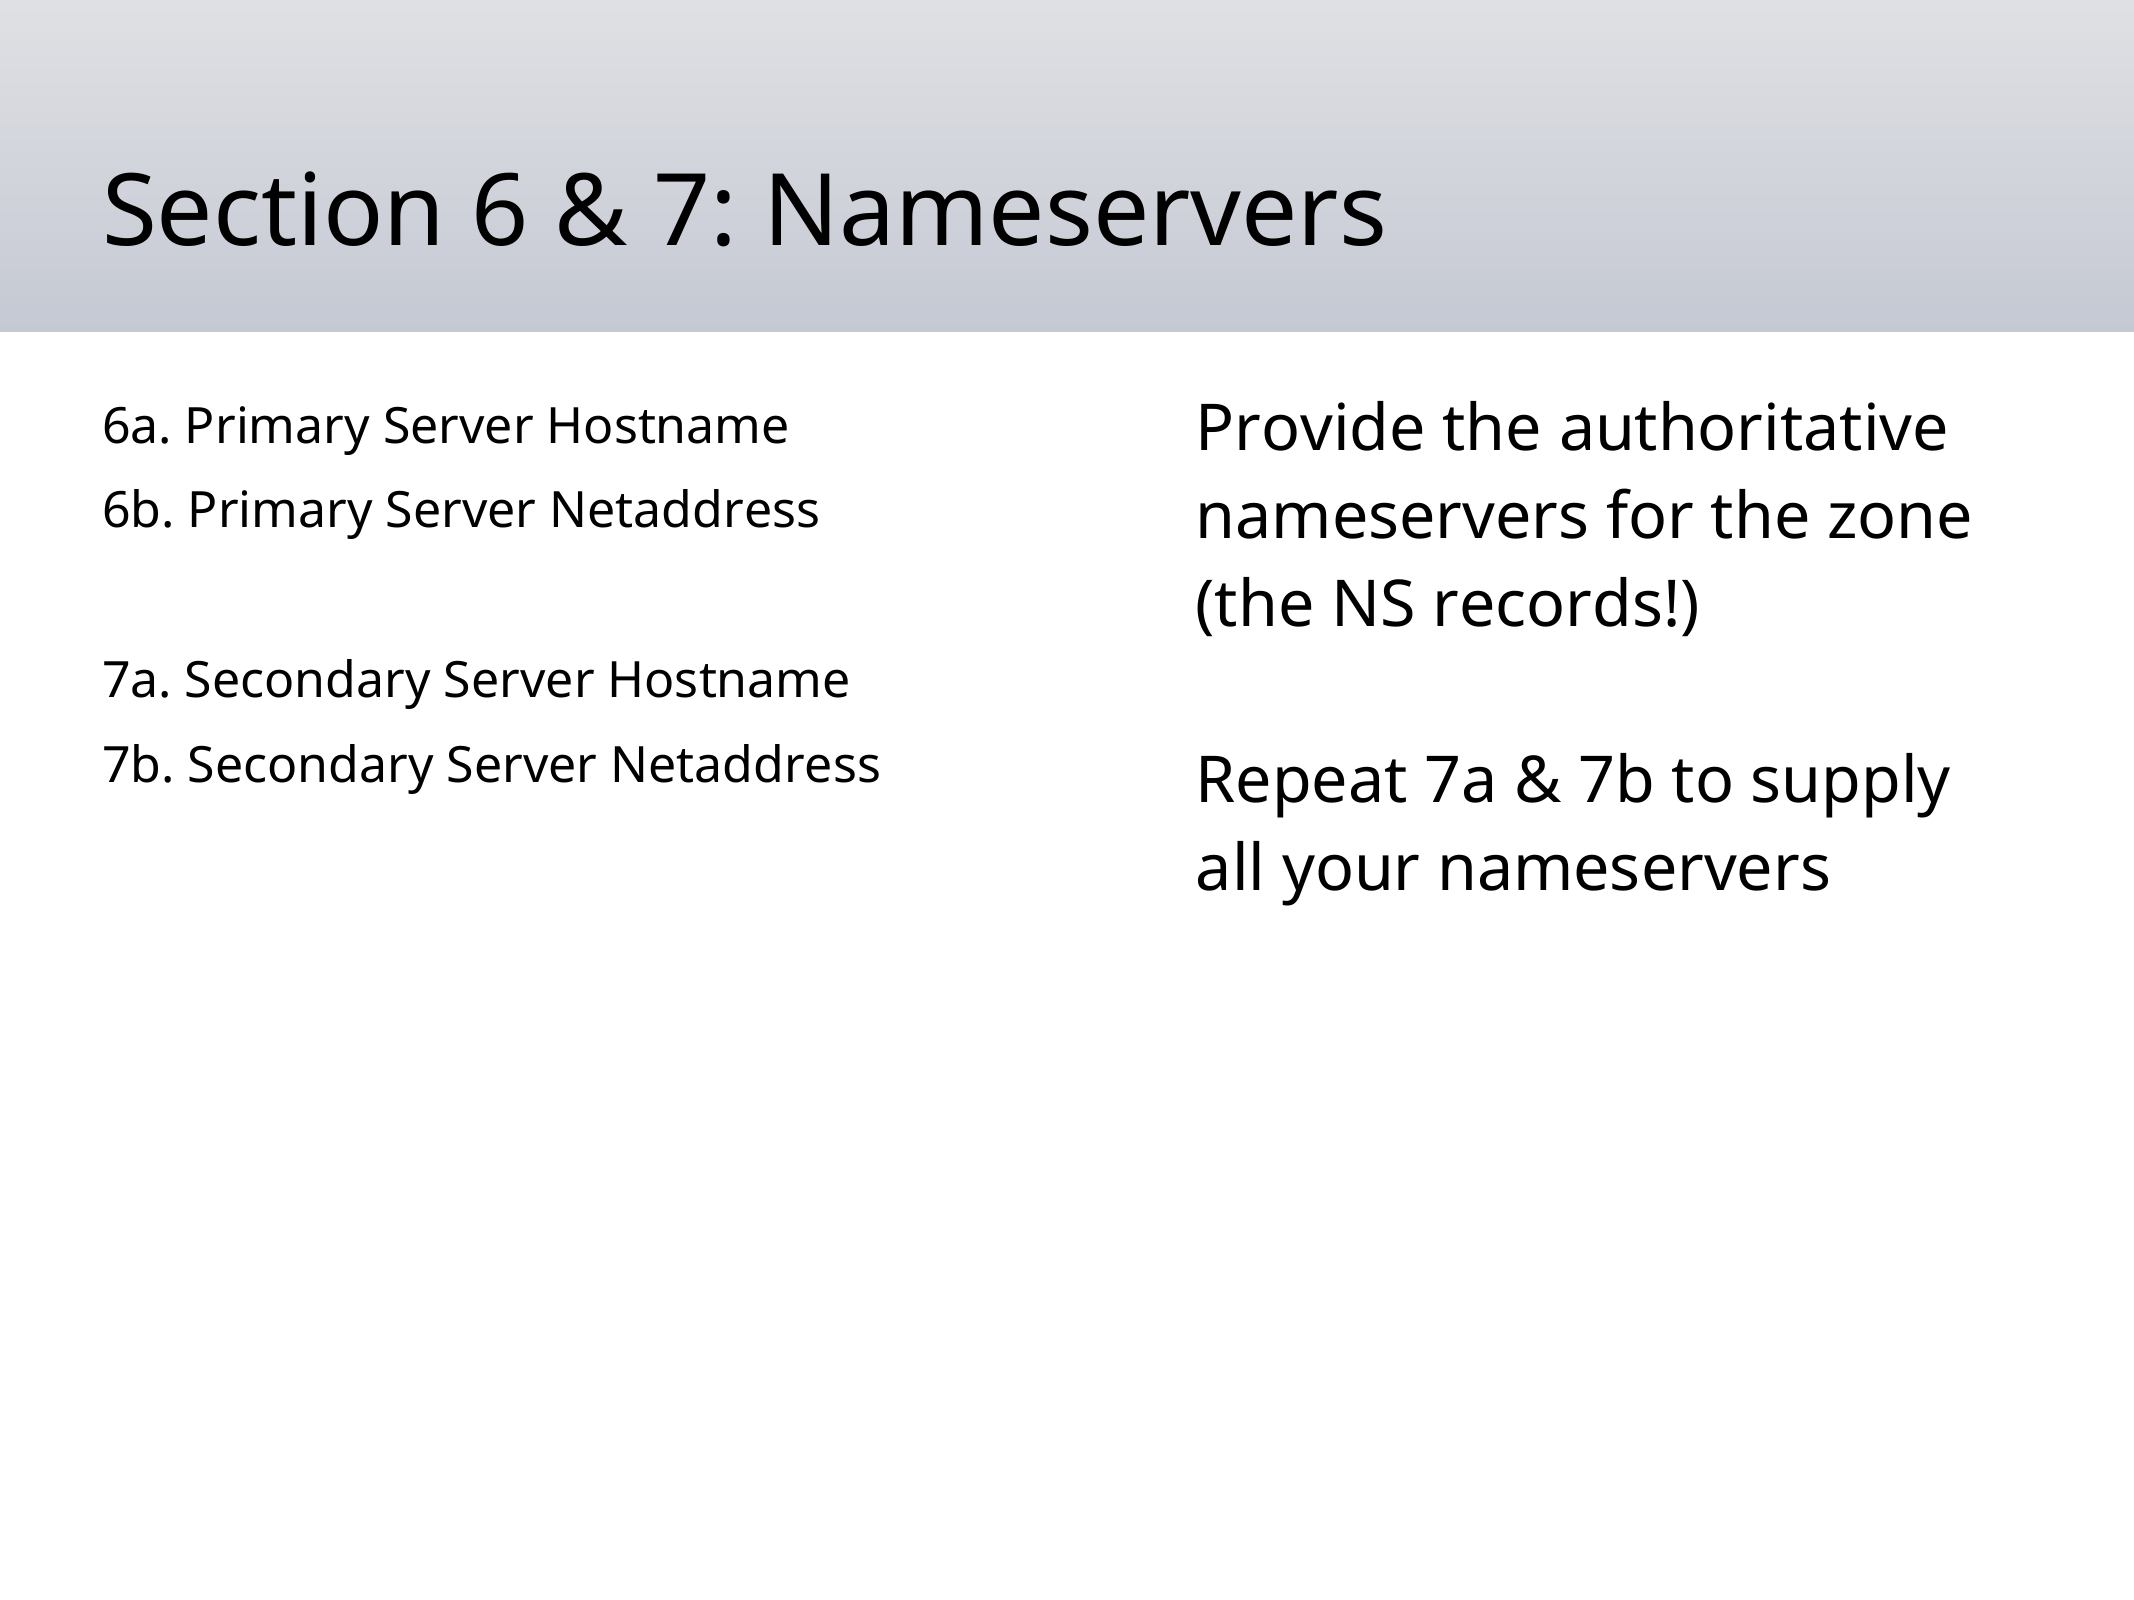

# Section 6 & 7: Nameservers
6a. Primary Server Hostname
6b. Primary Server Netaddress
7a. Secondary Server Hostname
7b. Secondary Server Netaddress
Provide the authoritative nameservers for the zone (the NS records!)
Repeat 7a & 7b to supply all your nameservers